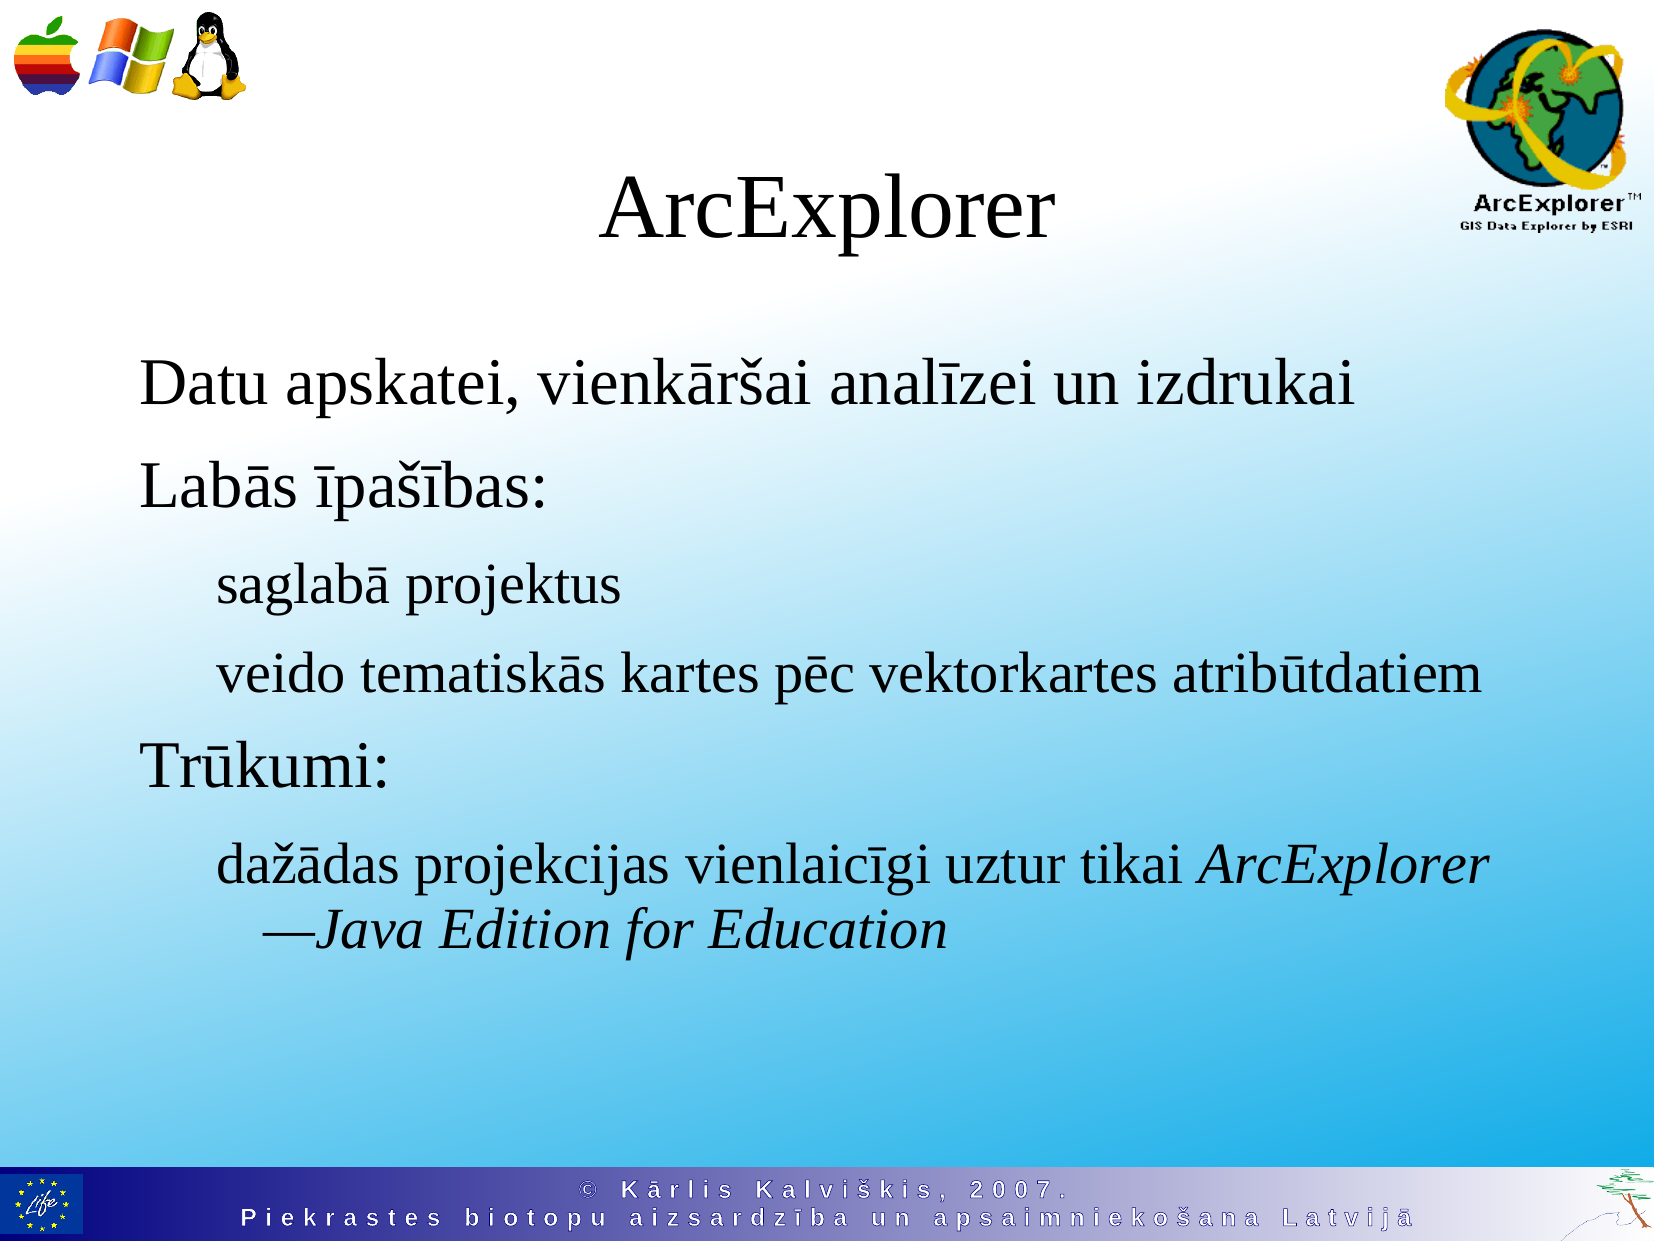

# ArcExplorer
Datu apskatei, vienkāršai analīzei un izdrukai
Labās īpašības:
saglabā projektus
veido tematiskās kartes pēc vektorkartes atribūtdatiem
Trūkumi:
dažādas projekcijas vienlaicīgi uztur tikai ArcExplorer—Java Edition for Education